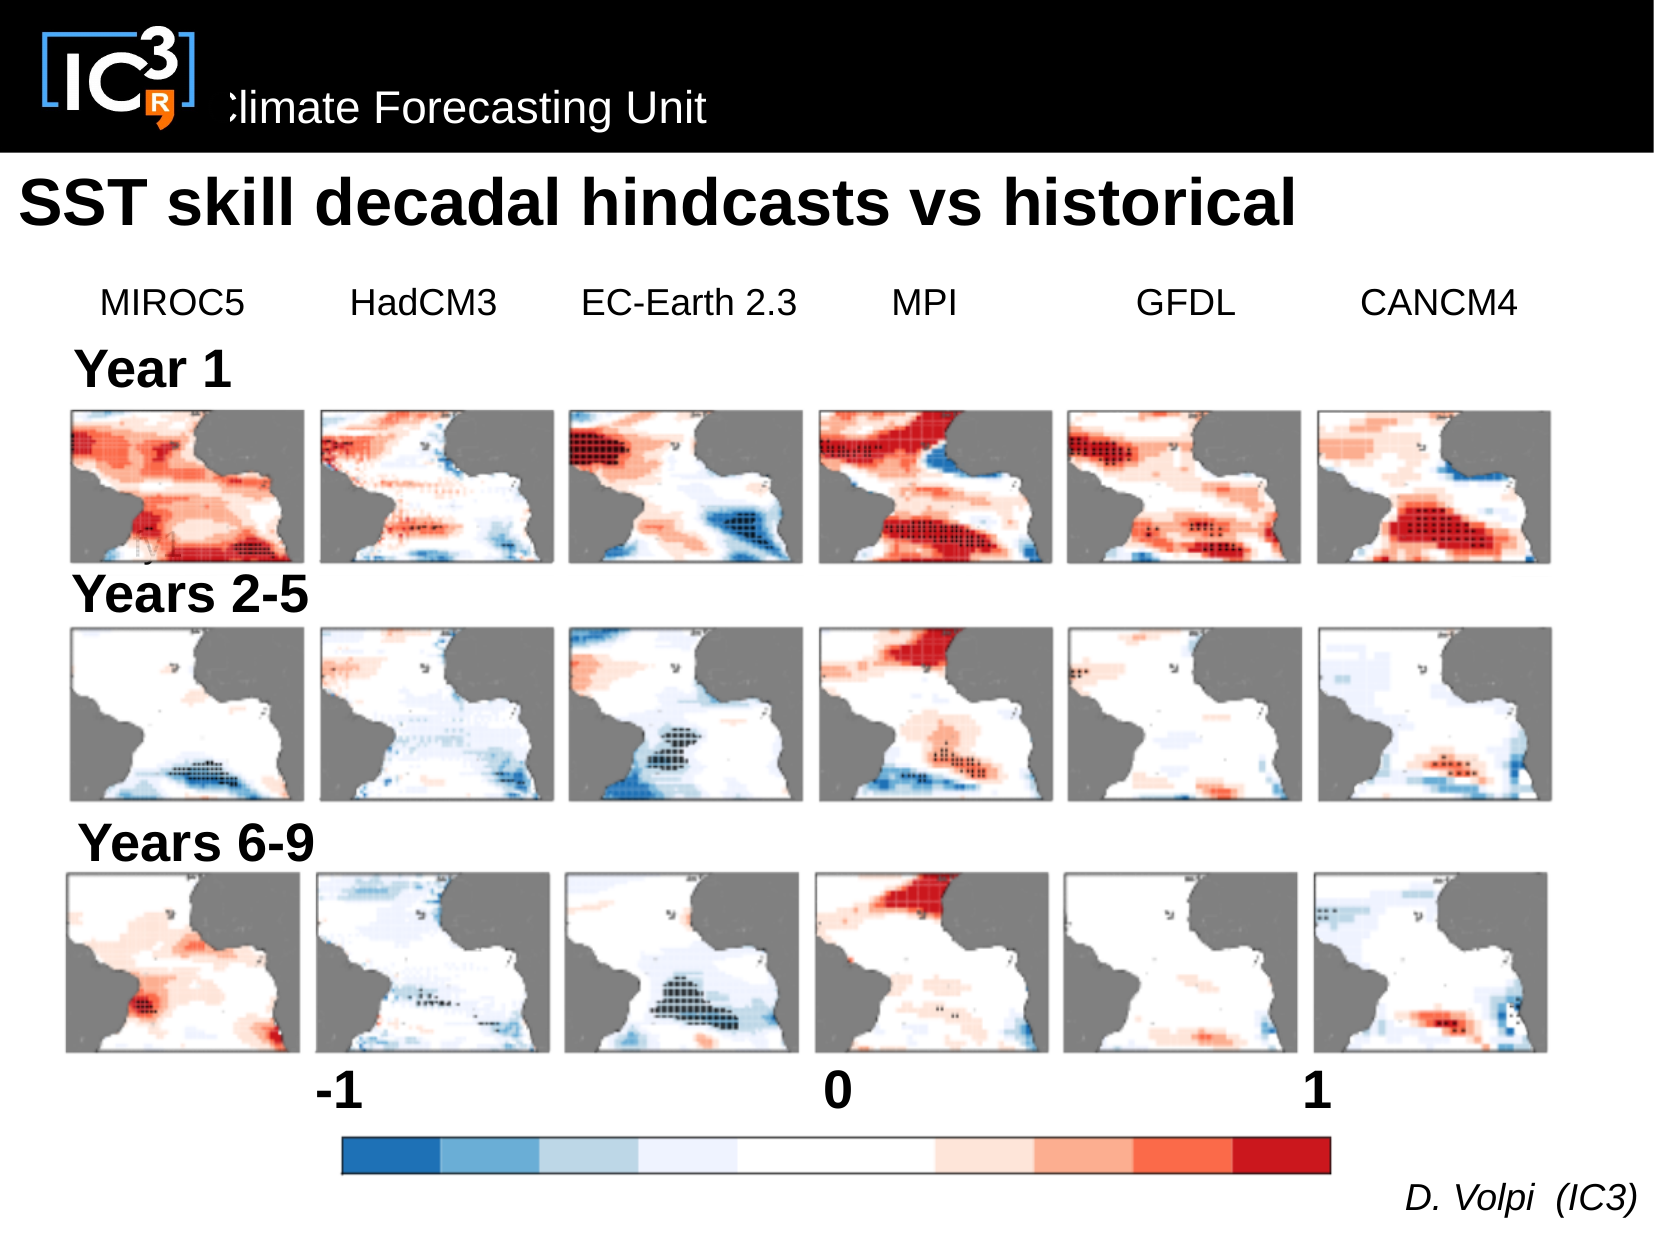

SST skill decadal hindcasts vs historical
MIROC5 HadCM3 EC-Earth 2.3 MPI GFDL CANCM4
Year 1
fy1
Years 2-5
Years 6-9
-1
0
1
D. Volpi (IC3)